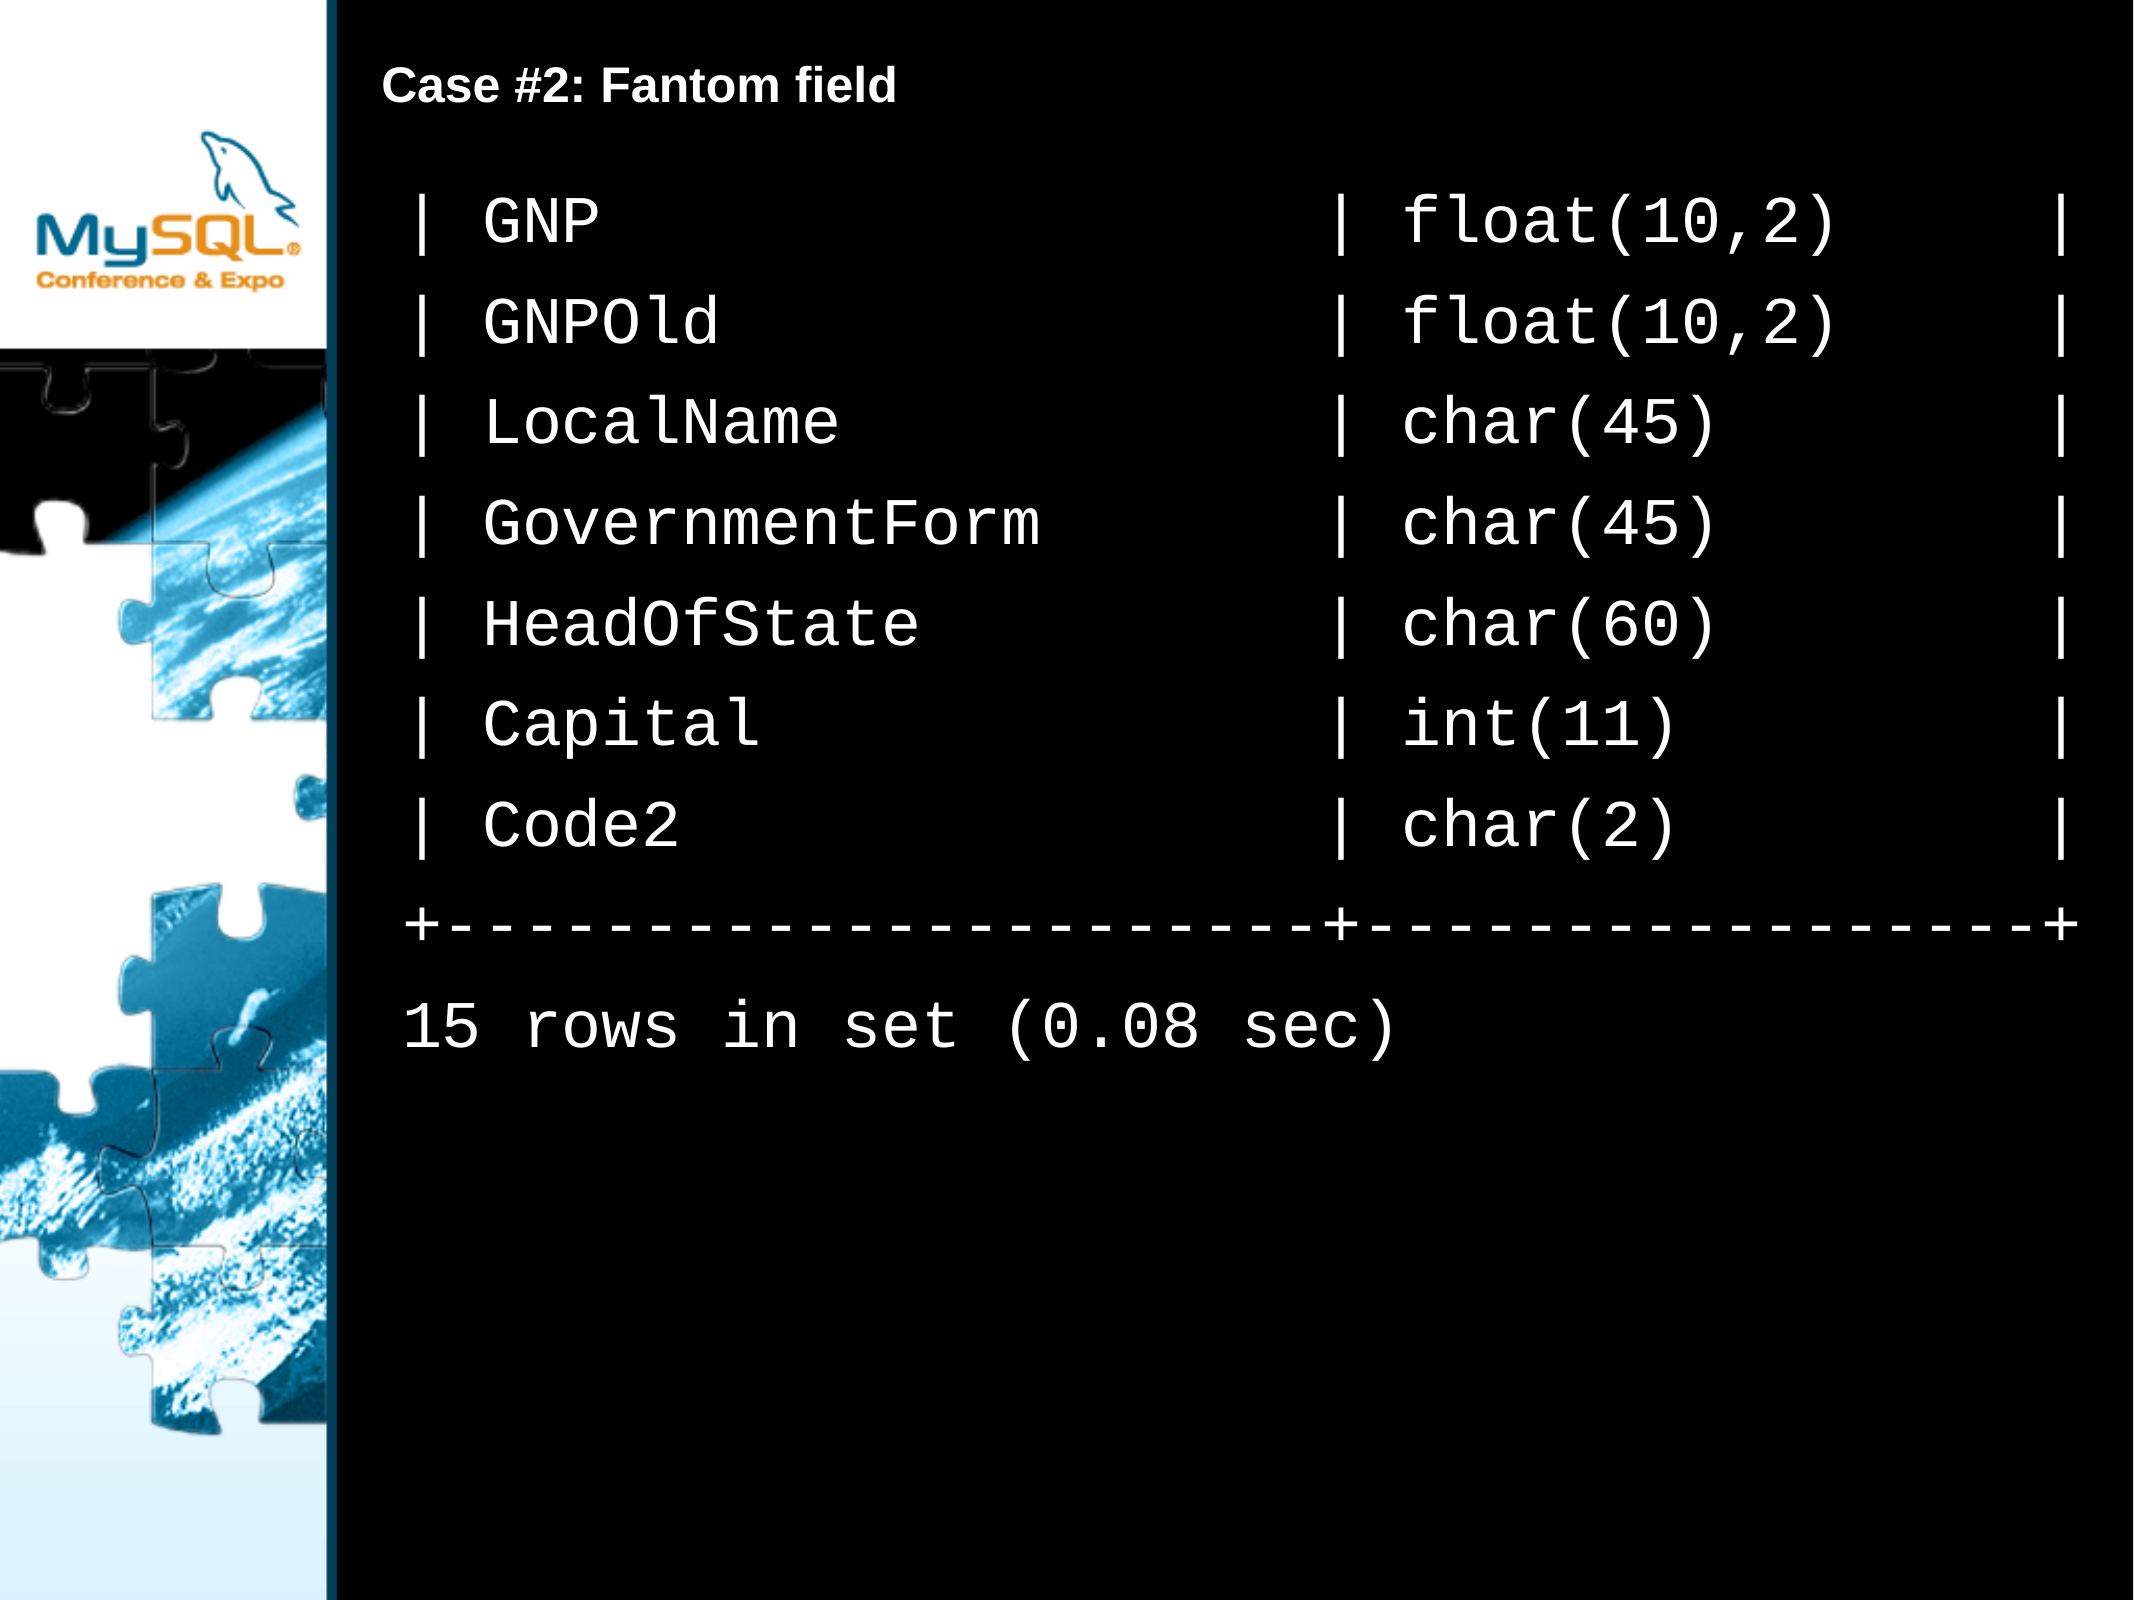

# Case #2: Fantom field
| GNP | float(10,2) |
| GNPOld | float(10,2) |
| LocalName | char(45) |
| GovernmentForm | char(45) |
| HeadOfState | char(60) |
| Capital | int(11) |
| Code2 | char(2) |
+----------------------+-----------------+
15 rows in set (0.08 sec)